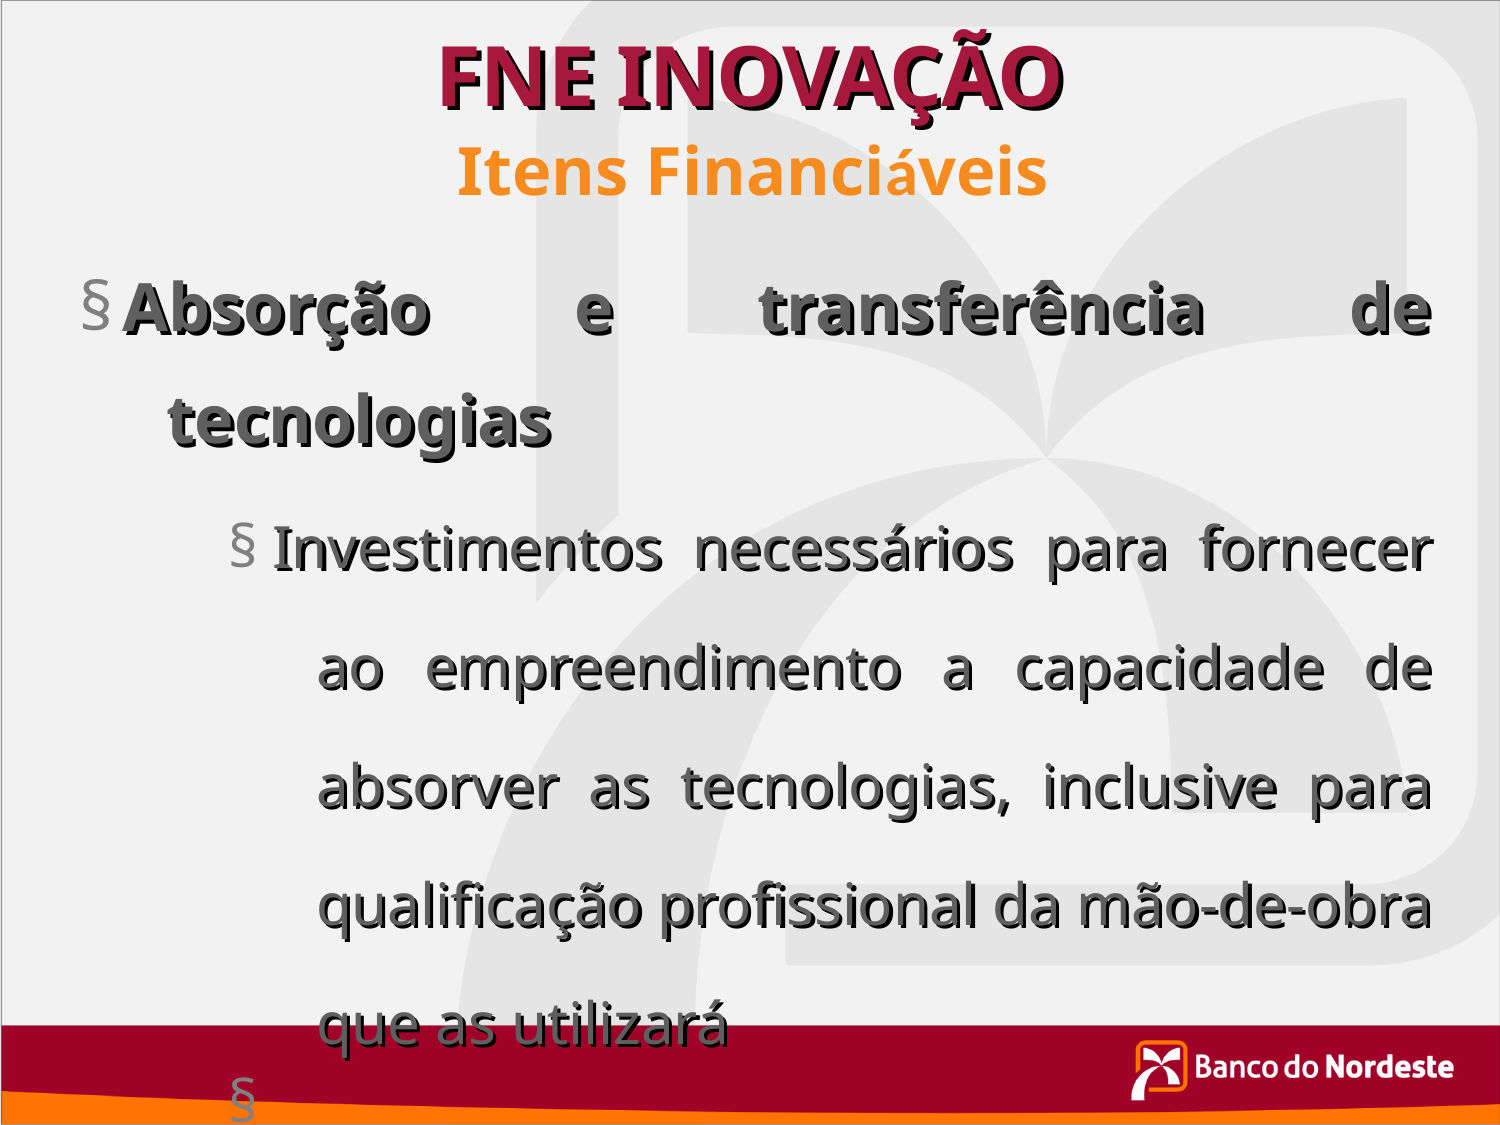

FNE INOVAÇÃO
Itens Financiáveis
Absorção e transferência de tecnologias
Investimentos necessários para fornecer ao empreendimento a capacidade de absorver as tecnologias, inclusive para qualificação profissional da mão-de-obra que as utilizará